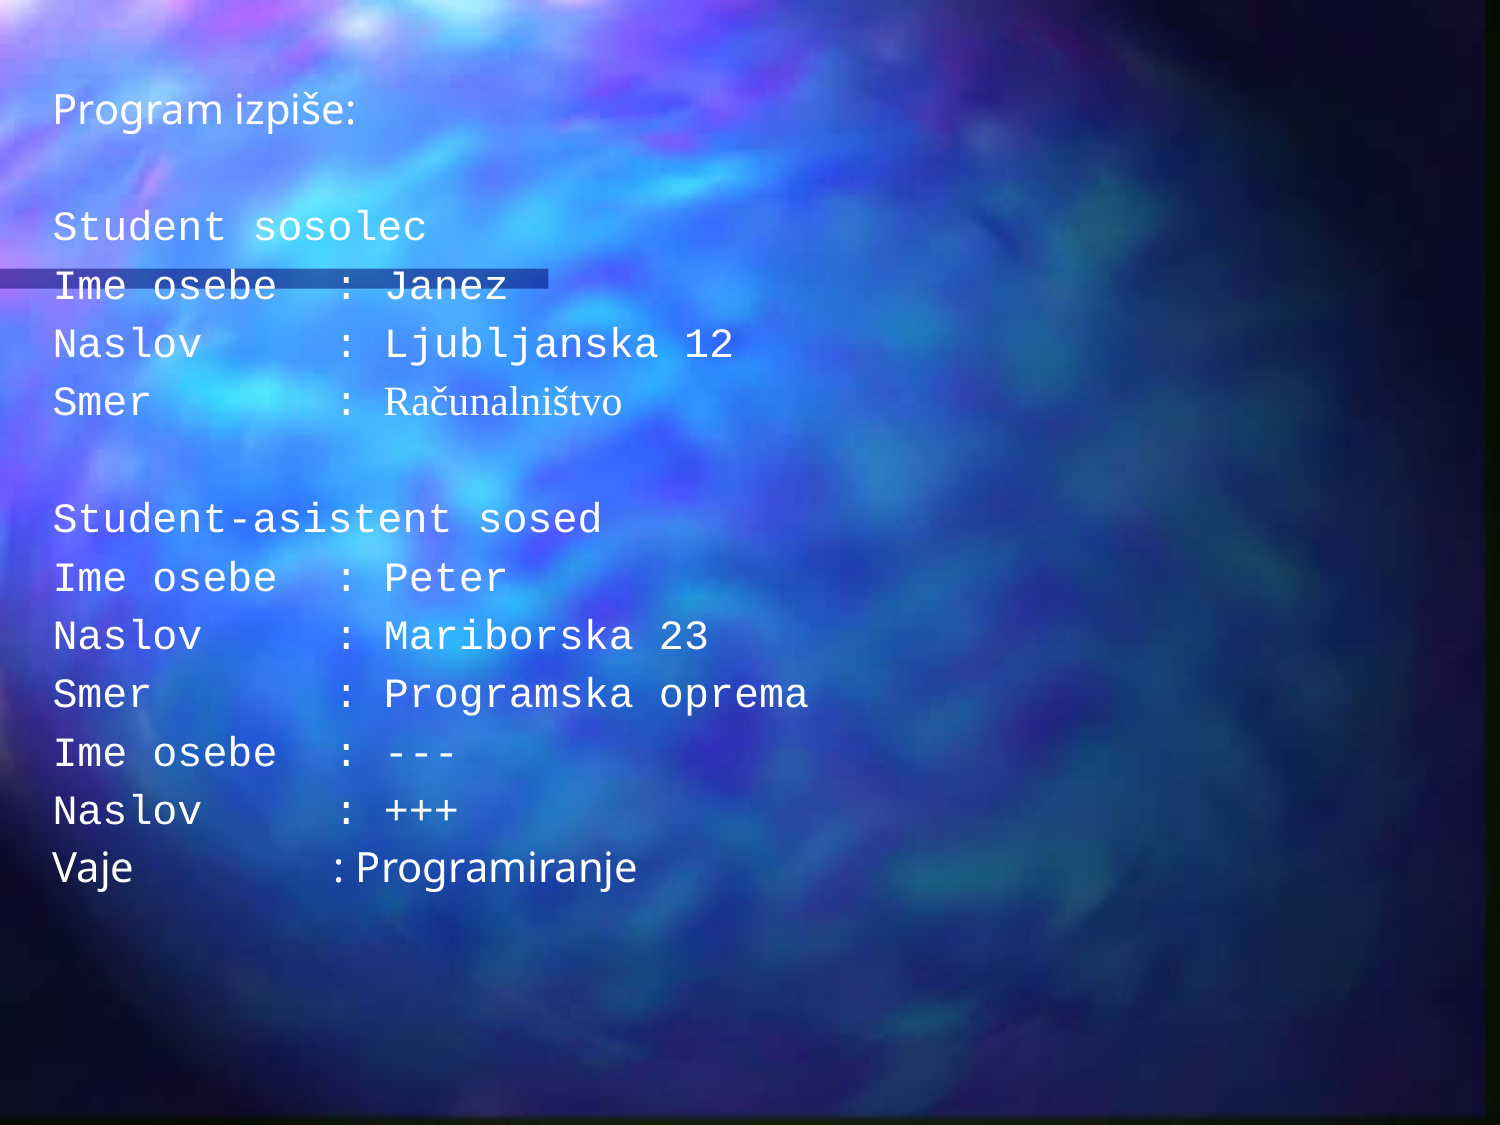

# Program izpiše:
Student sosolec
Ime osebe	: Janez
Naslov		: Ljubljanska 12
Smer			: Računalništvo
Student-asistent sosed
Ime osebe	: Peter
Naslov		: Mariborska 23
Smer			: Programska oprema
Ime osebe	: ---
Naslov		: +++
Vaje			: Programiranje